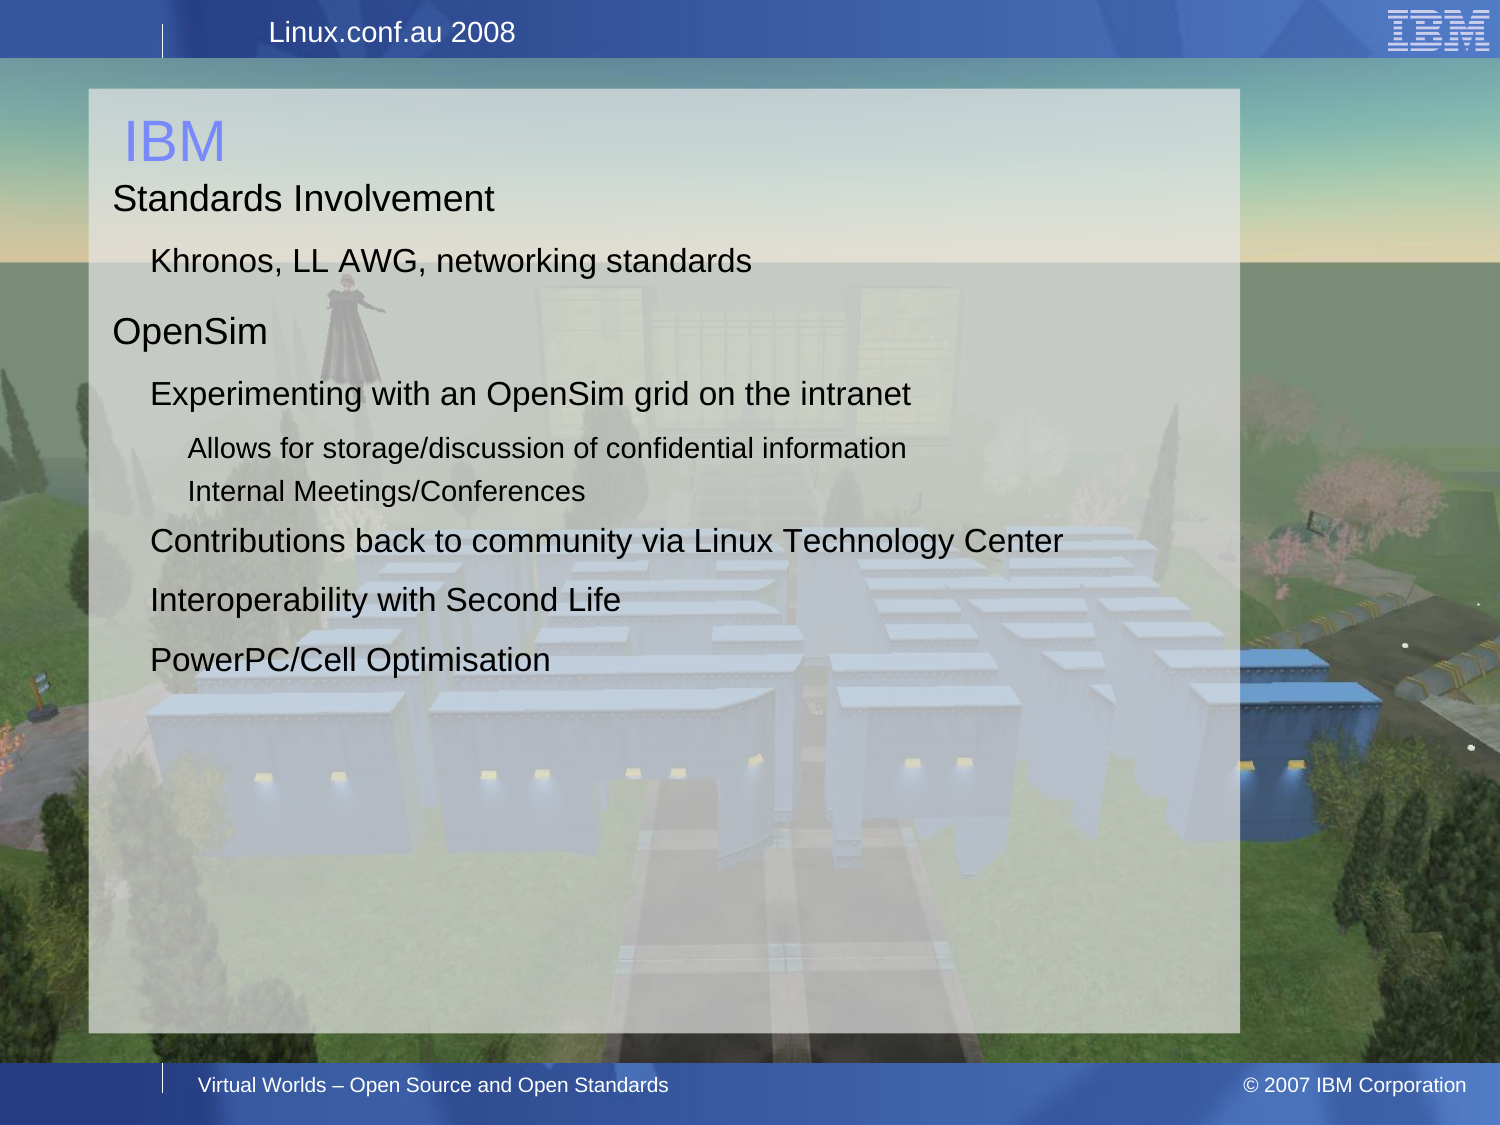

# IBM
Standards Involvement
Khronos, LL AWG, networking standards
OpenSim
Experimenting with an OpenSim grid on the intranet
Allows for storage/discussion of confidential information
Internal Meetings/Conferences
Contributions back to community via Linux Technology Center
Interoperability with Second Life
PowerPC/Cell Optimisation
28